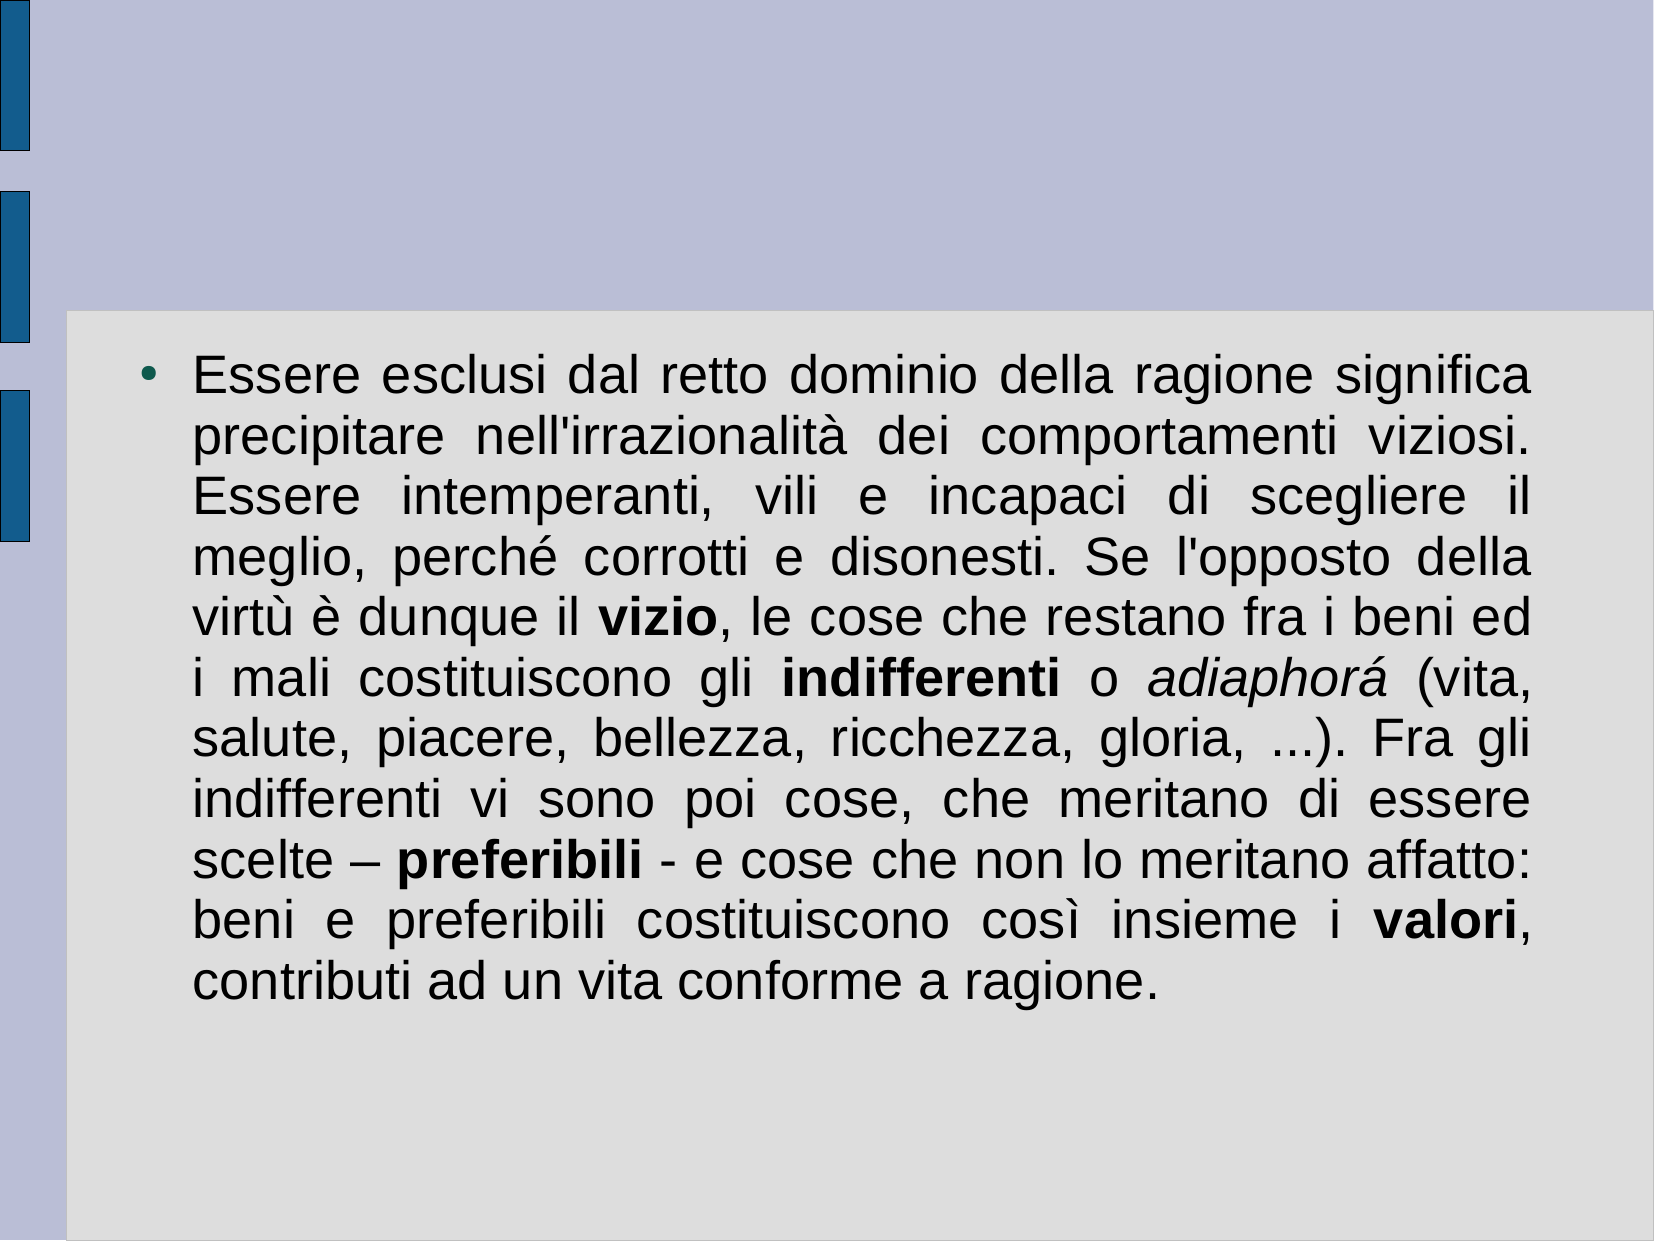

#
Essere esclusi dal retto dominio della ragione significa precipitare nell'irrazionalità dei comportamenti viziosi. Essere intemperanti, vili e incapaci di scegliere il meglio, perché corrotti e disonesti. Se l'opposto della virtù è dunque il vizio, le cose che restano fra i beni ed i mali costituiscono gli indifferenti o adiaphorá (vita, salute, piacere, bellezza, ricchezza, gloria, ...). Fra gli indifferenti vi sono poi cose, che meritano di essere scelte – preferibili - e cose che non lo meritano affatto: beni e preferibili costituiscono così insieme i valori, contributi ad un vita conforme a ragione.